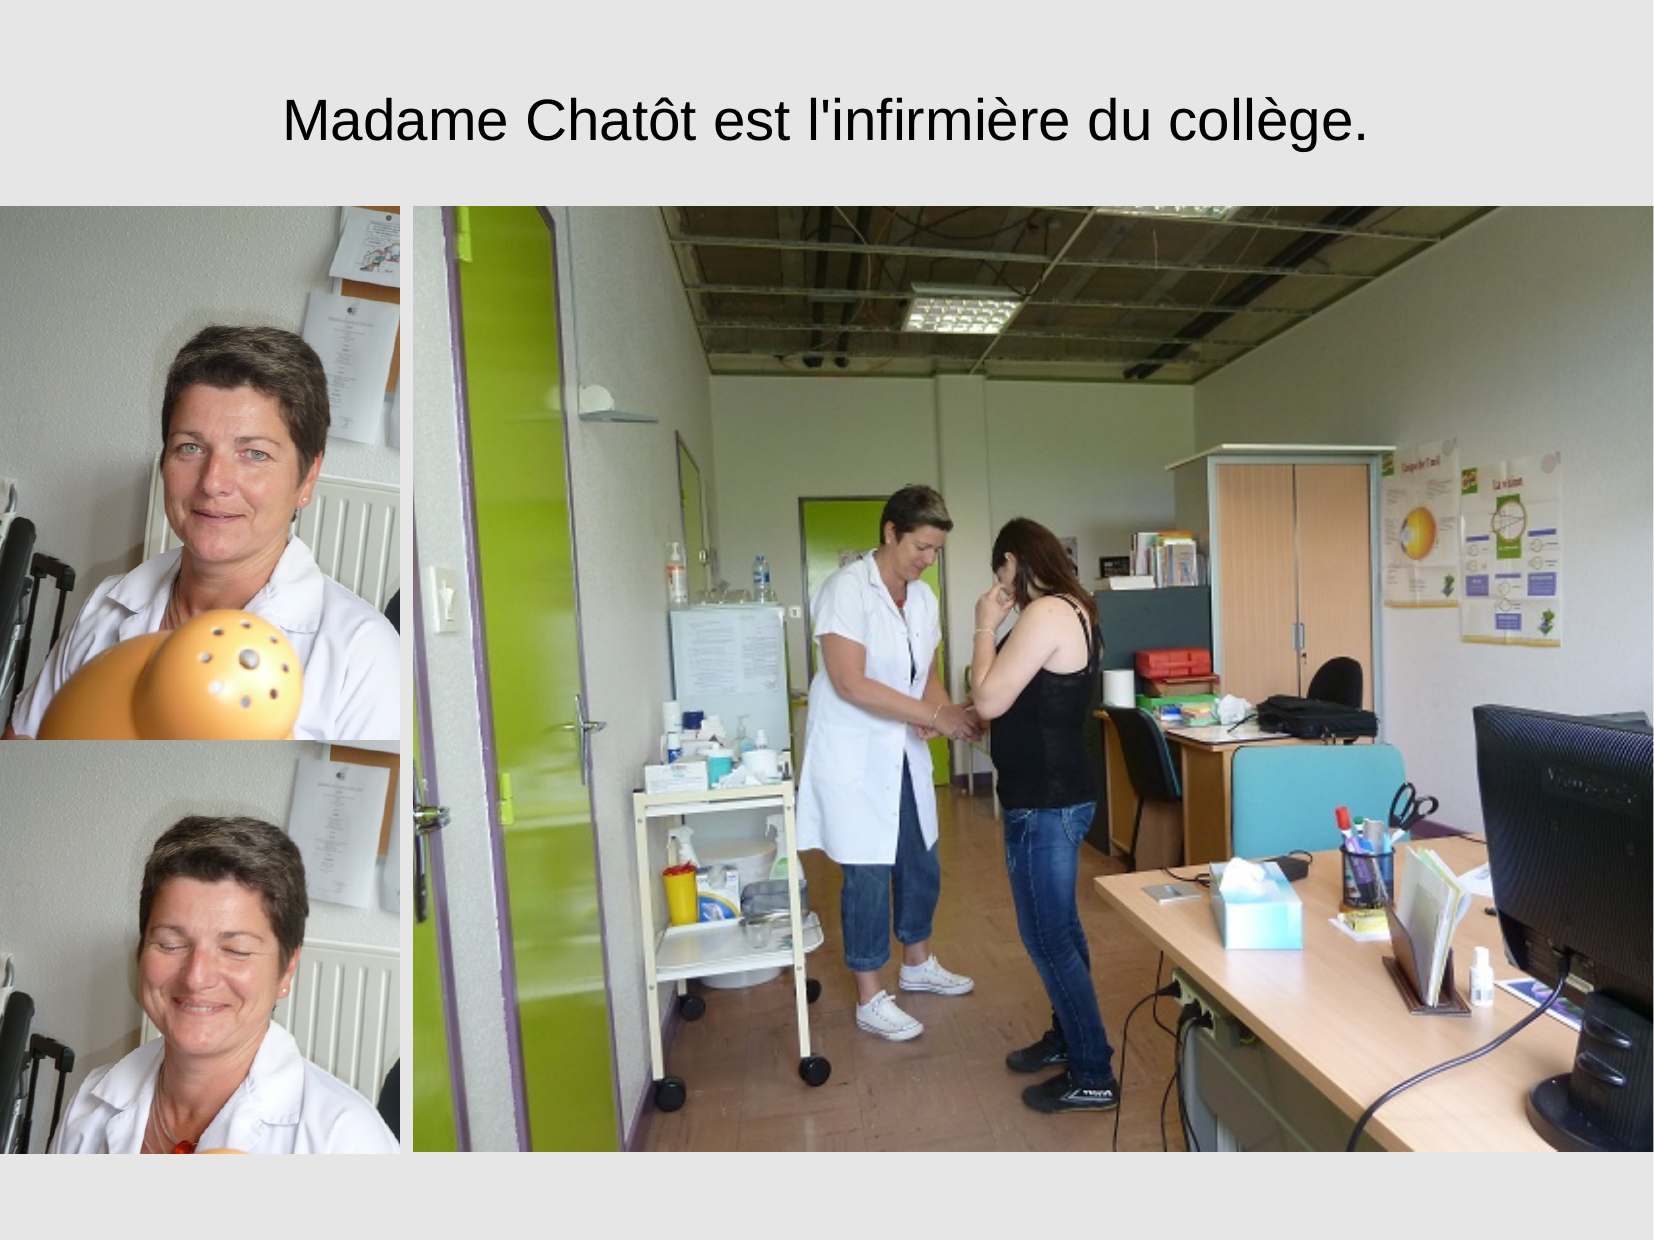

# Madame Chatôt est l'infirmière du collège.